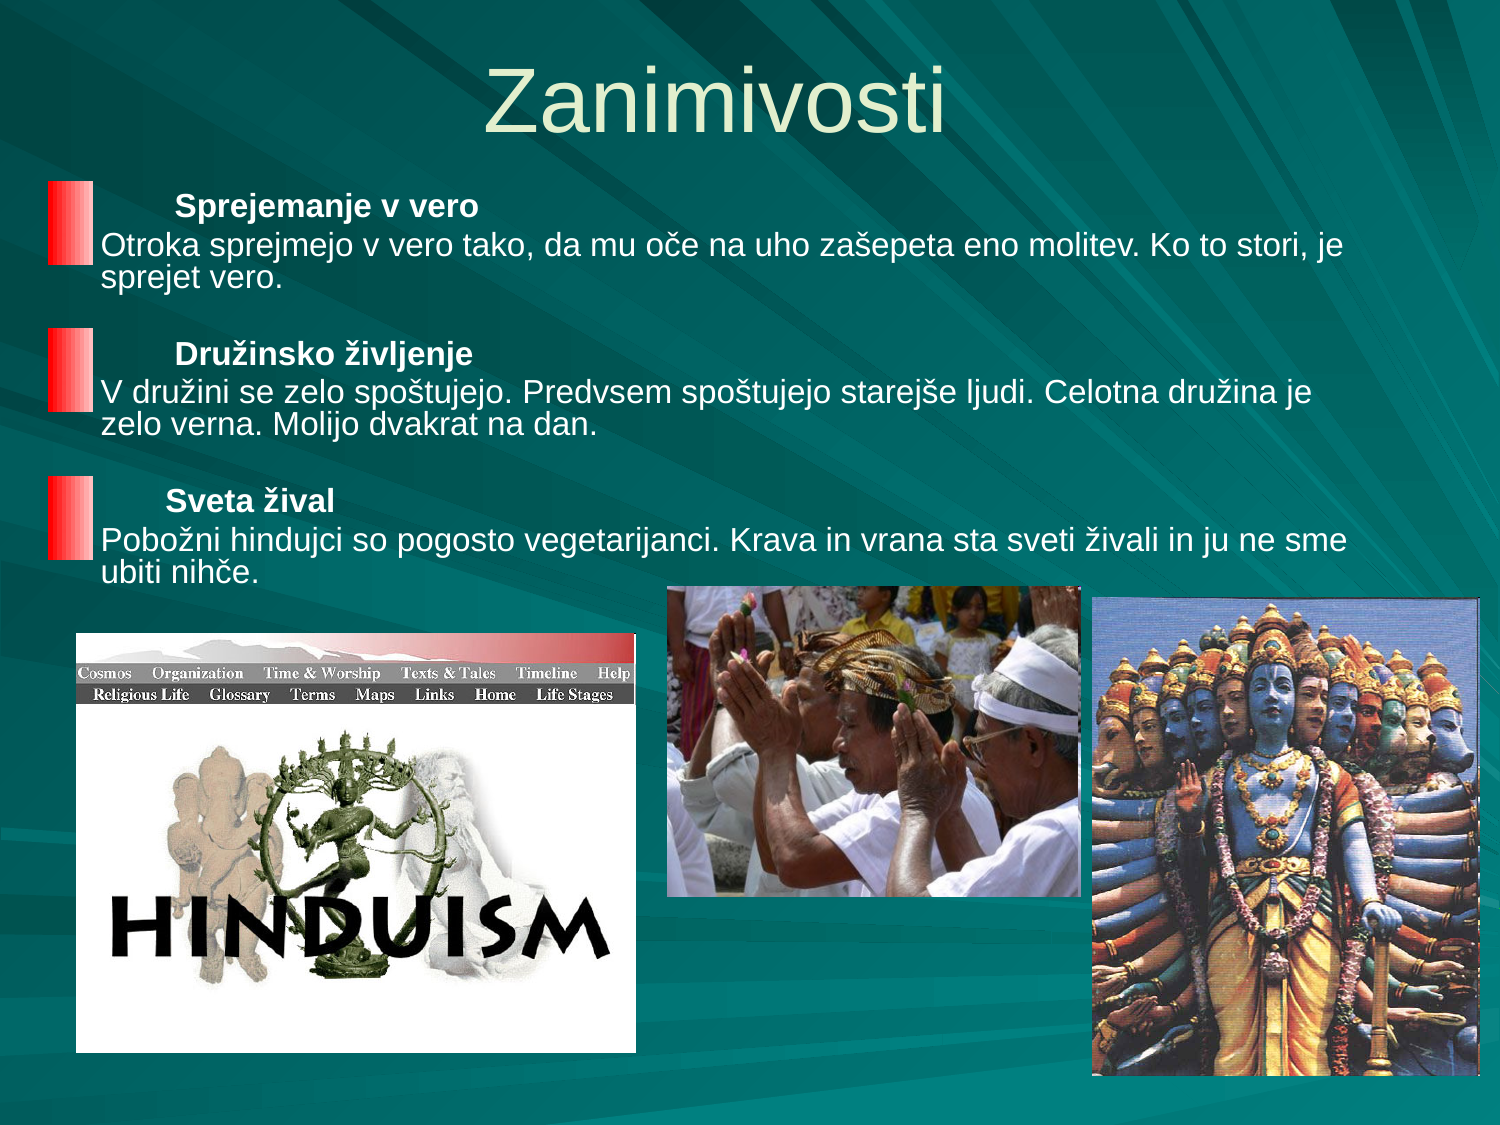

# Zanimivosti
 Sprejemanje v vero
Otroka sprejmejo v vero tako, da mu oče na uho zašepeta eno molitev. Ko to stori, je sprejet vero.
 Družinsko življenje
V družini se zelo spoštujejo. Predvsem spoštujejo starejše ljudi. Celotna družina je zelo verna. Molijo dvakrat na dan.
 Sveta žival
Pobožni hindujci so pogosto vegetarijanci. Krava in vrana sta sveti živali in ju ne sme ubiti nihče.